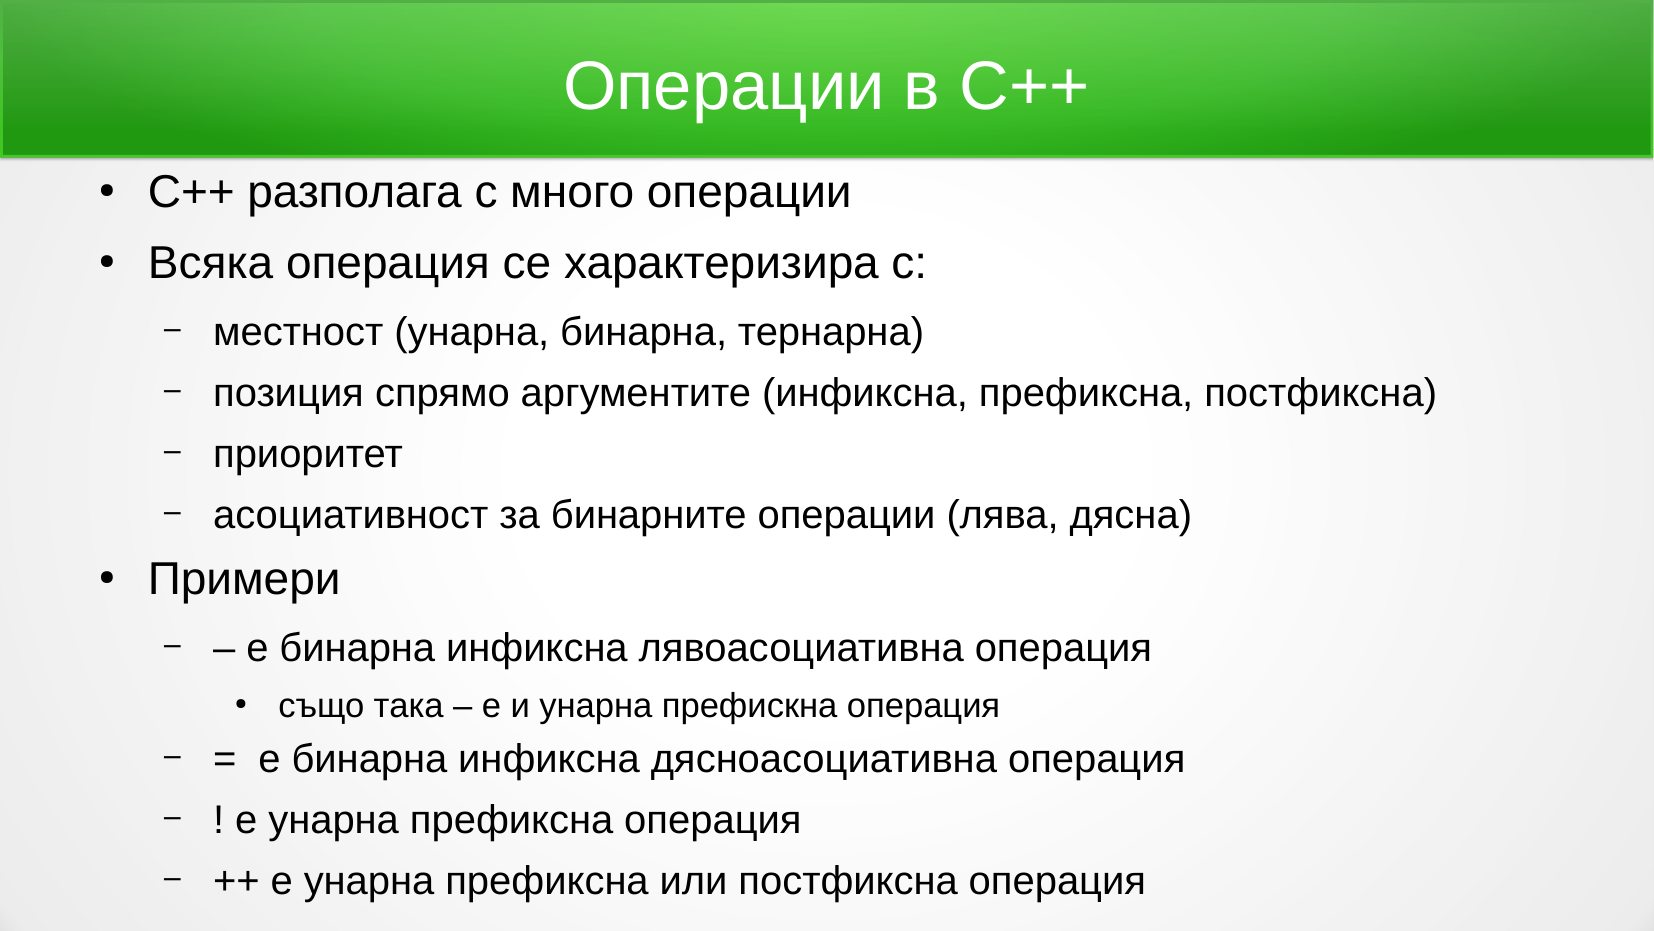

# Операции в C++
C++ разполага с много операции
Всяка операция се характеризира с:
местност (унарна, бинарна, тернарна)
позиция спрямо аргументите (инфиксна, префиксна, постфиксна)
приоритет
асоциативност за бинарните операции (лява, дясна)
Примери
– е бинарна инфиксна лявоасоциативна операция
също така – е и унарна префискна операция
= е бинарна инфиксна дясноасоциативна операция
! е унарна префиксна операция
++ е унарна префиксна или постфиксна операция